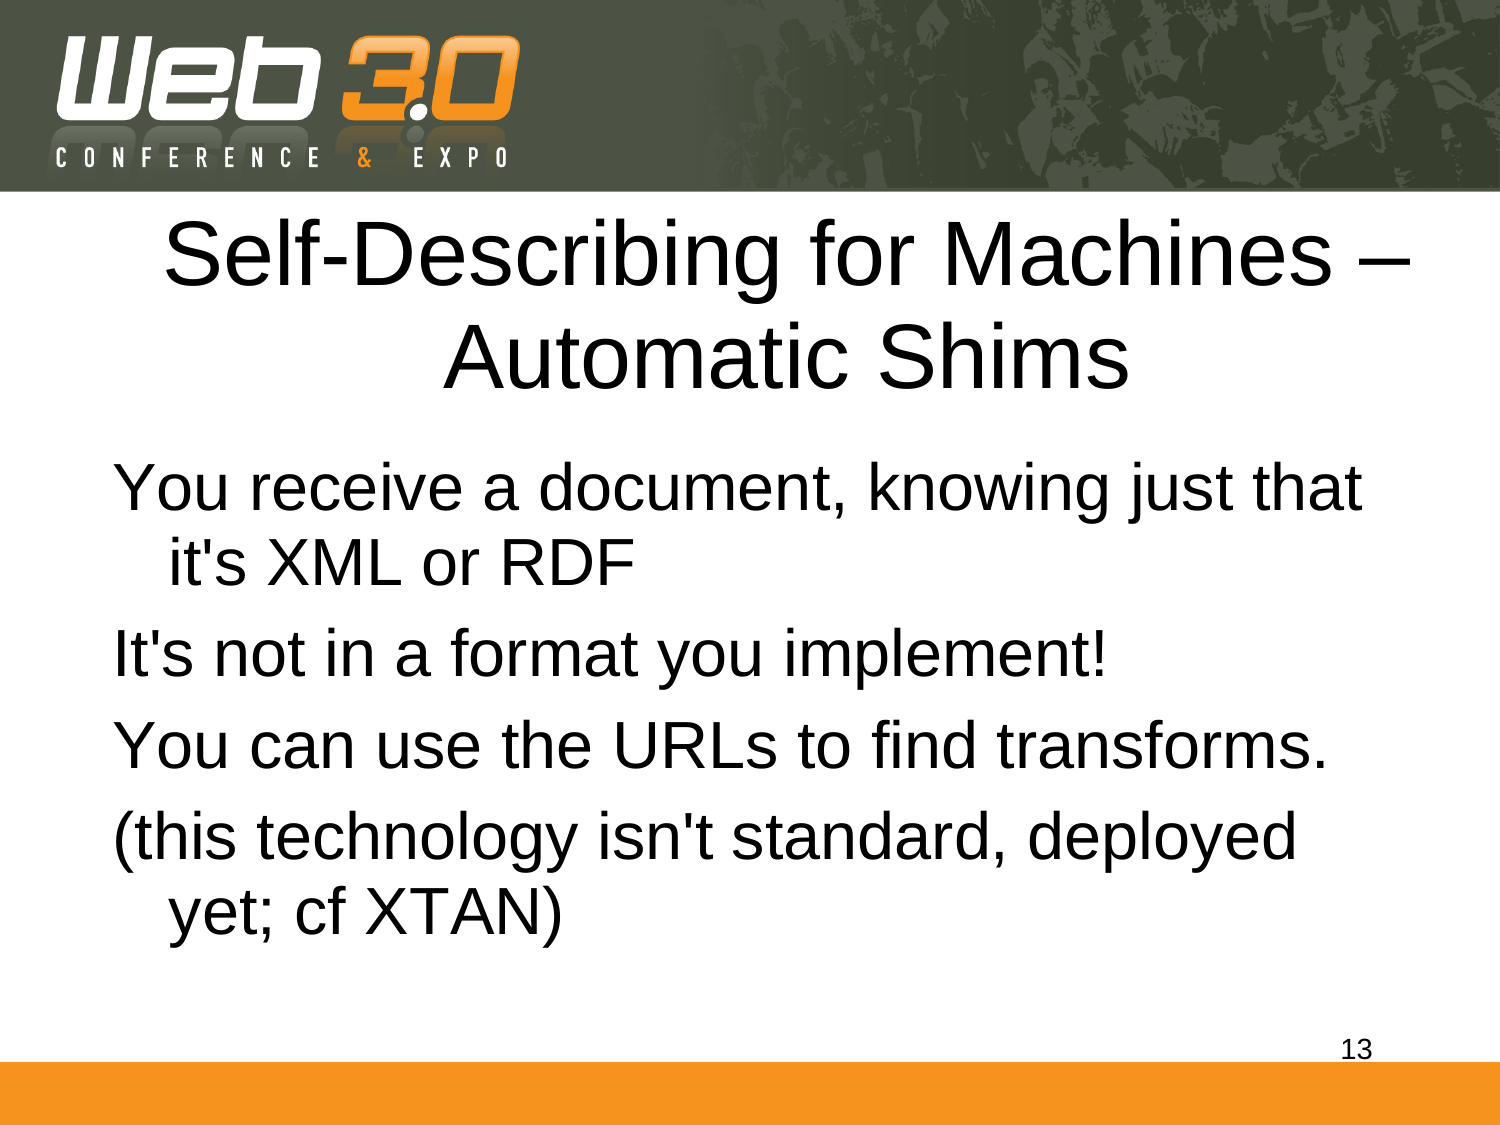

# Self-Describing for Machines – Automatic Shims
You receive a document, knowing just that it's XML or RDF
It's not in a format you implement!
You can use the URLs to find transforms.
(this technology isn't standard, deployed yet; cf XTAN)
13